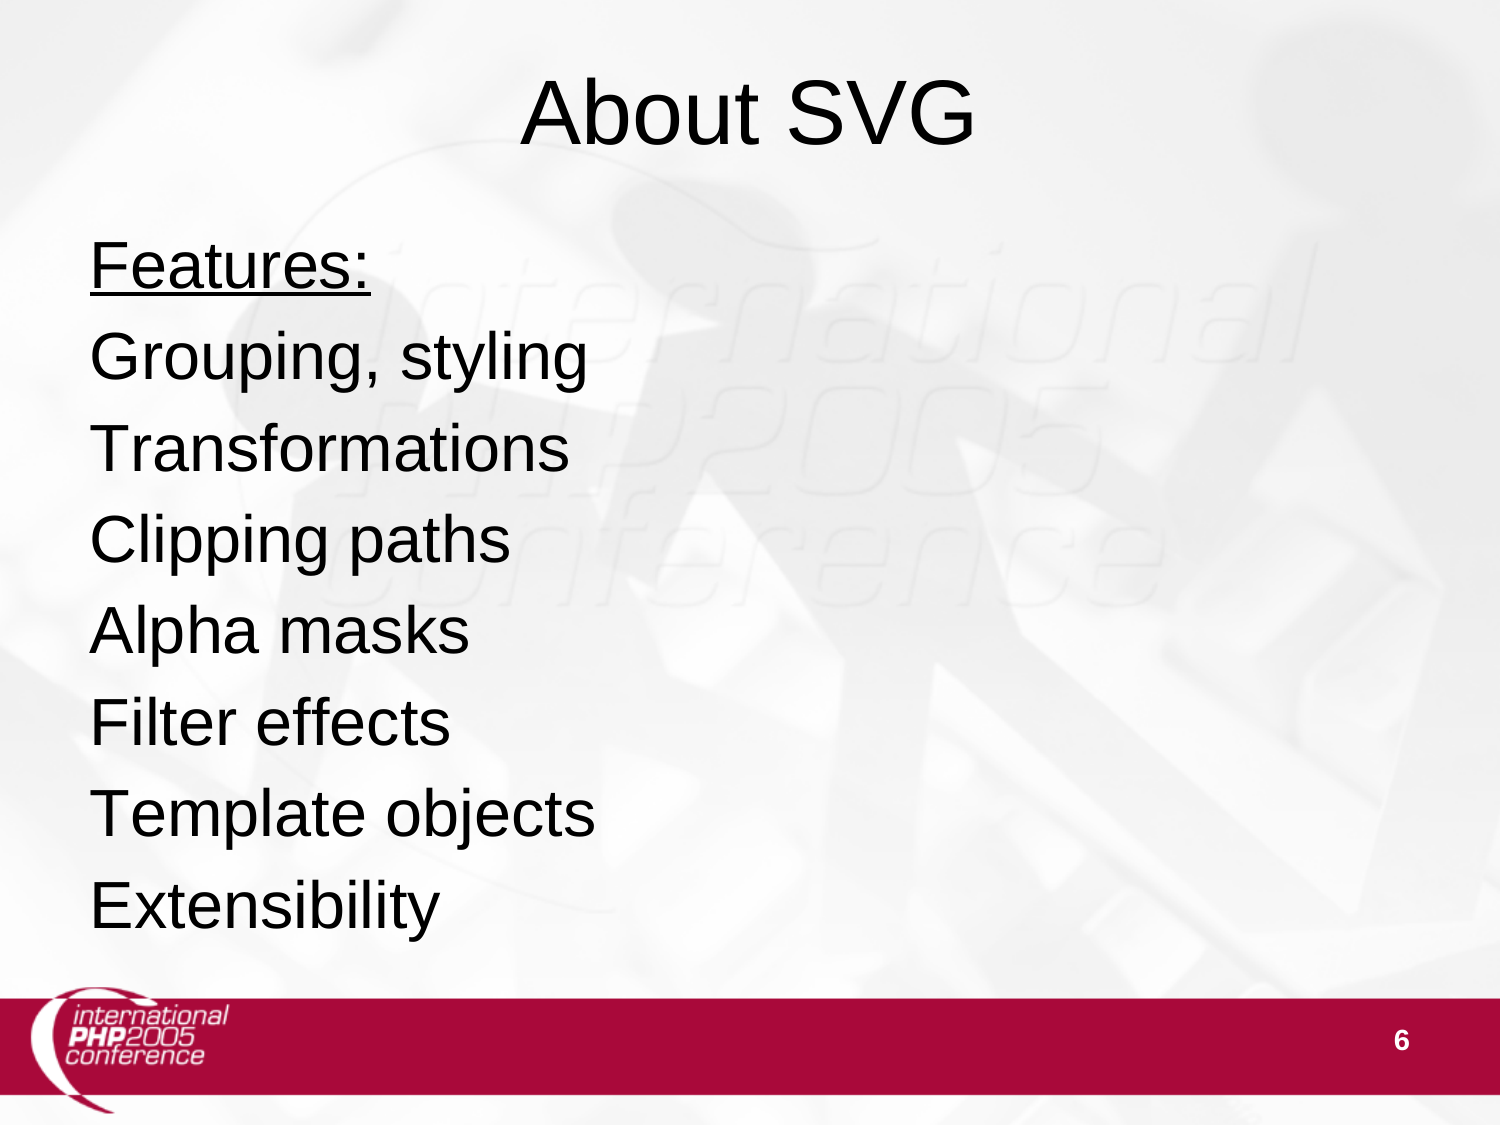

# About SVG
Features:
Grouping, styling
Transformations
Clipping paths
Alpha masks
Filter effects
Template objects
Extensibility
6